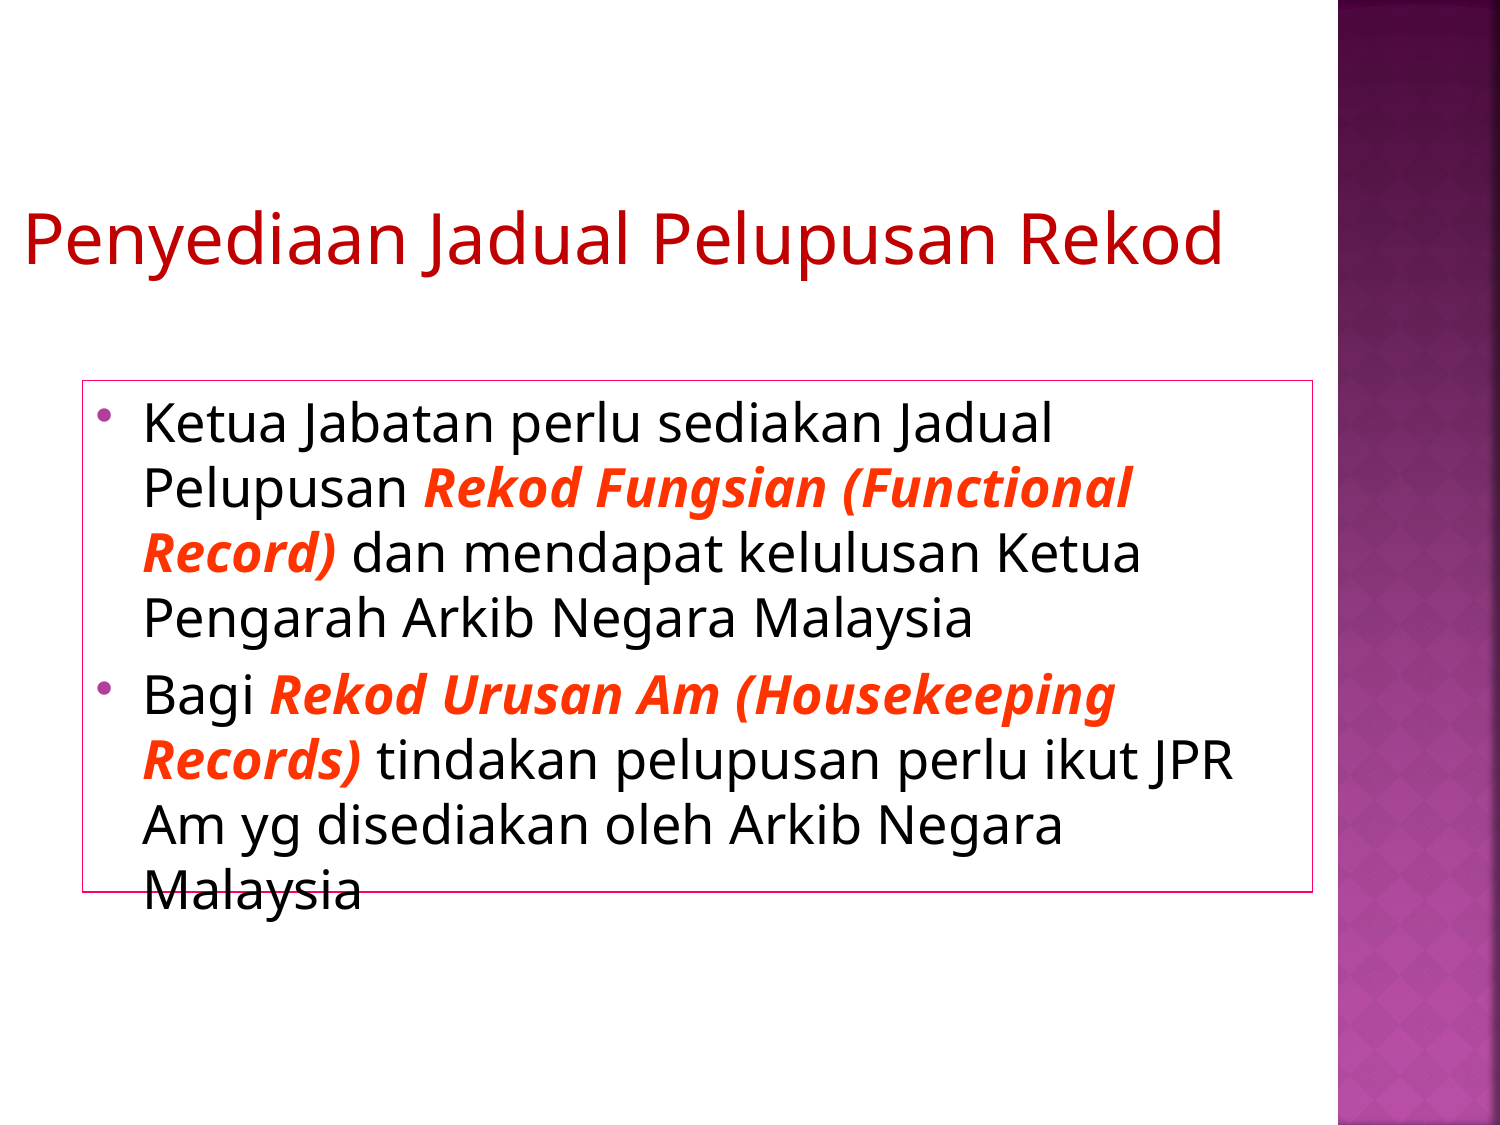

Penyediaan Jadual Pelupusan Rekod
# Ketua Jabatan perlu sediakan Jadual Pelupusan Rekod Fungsian (Functional Record) dan mendapat kelulusan Ketua Pengarah Arkib Negara Malaysia
Bagi Rekod Urusan Am (Housekeeping Records) tindakan pelupusan perlu ikut JPR Am yg disediakan oleh Arkib Negara Malaysia